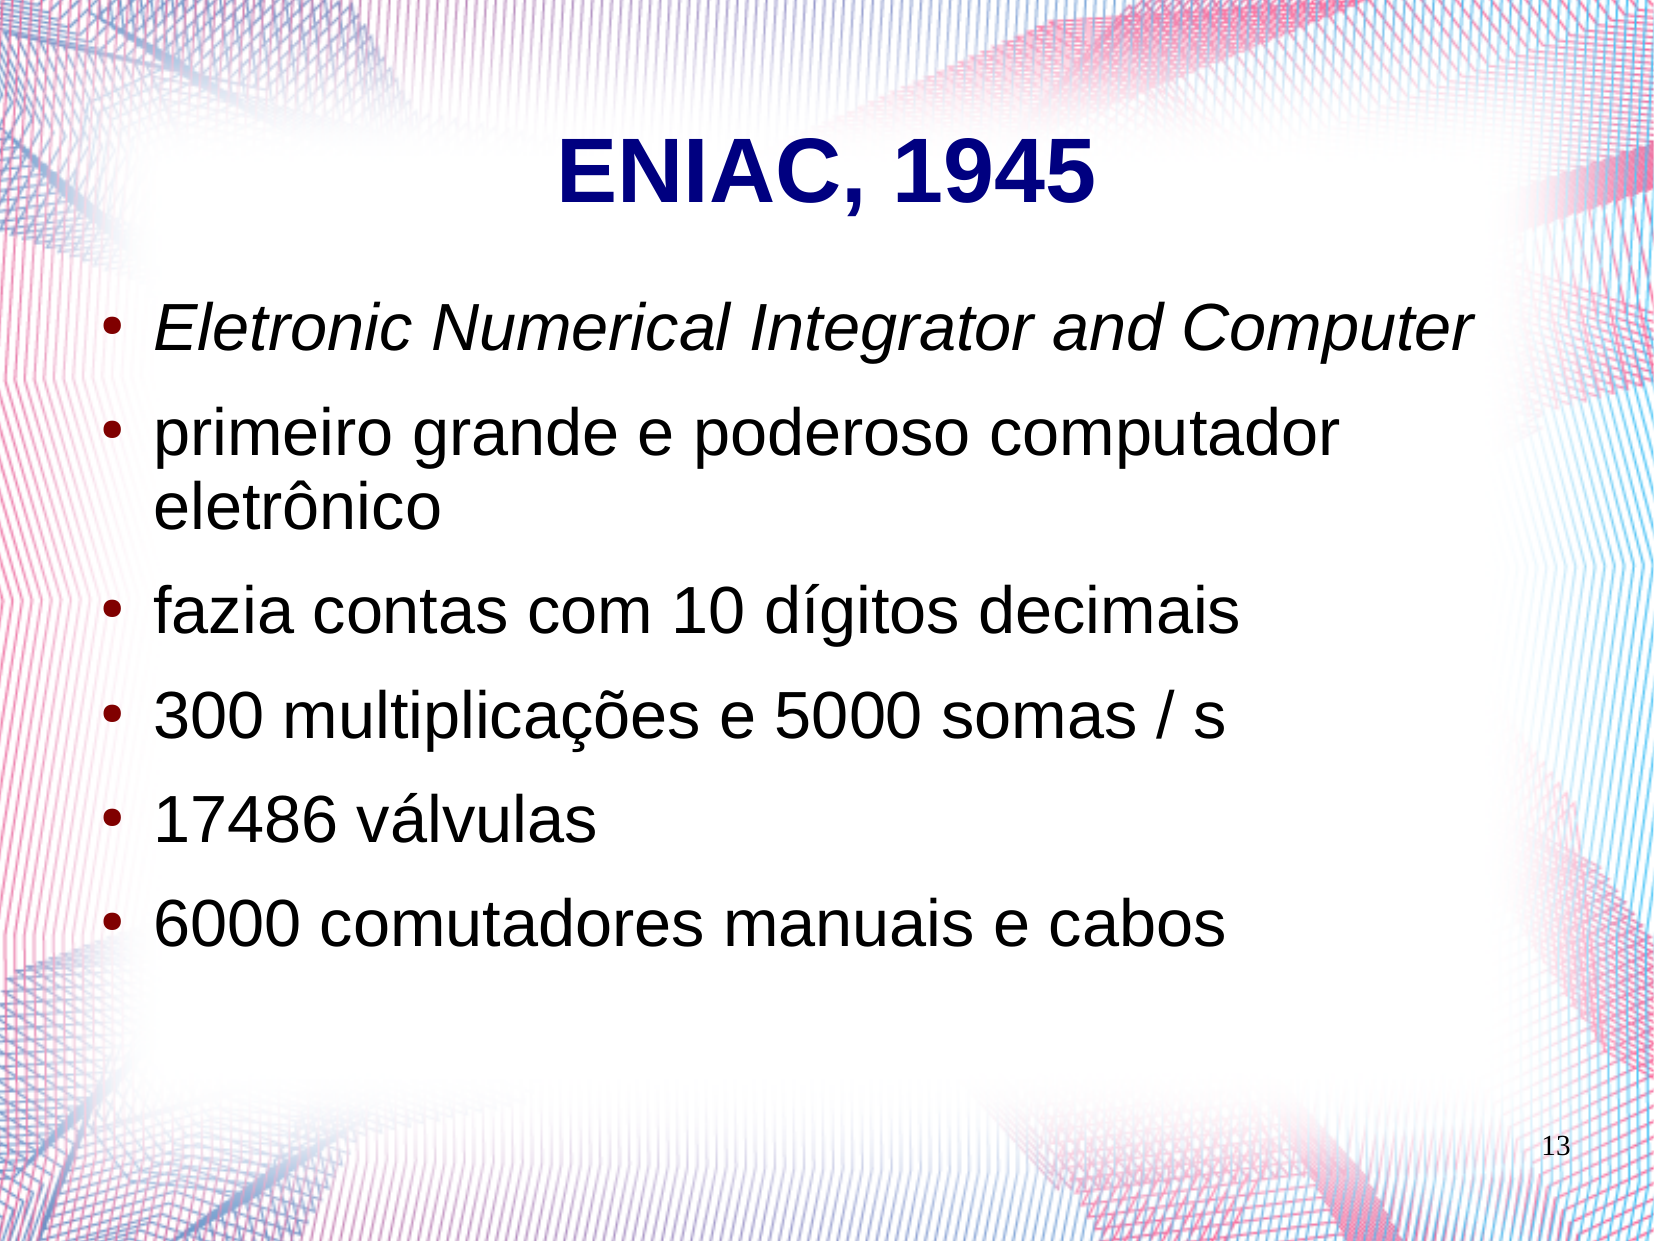

# ENIAC, 1945
Eletronic Numerical Integrator and Computer
primeiro grande e poderoso computador eletrônico
fazia contas com 10 dígitos decimais
300 multiplicações e 5000 somas / s
17486 válvulas
6000 comutadores manuais e cabos
13